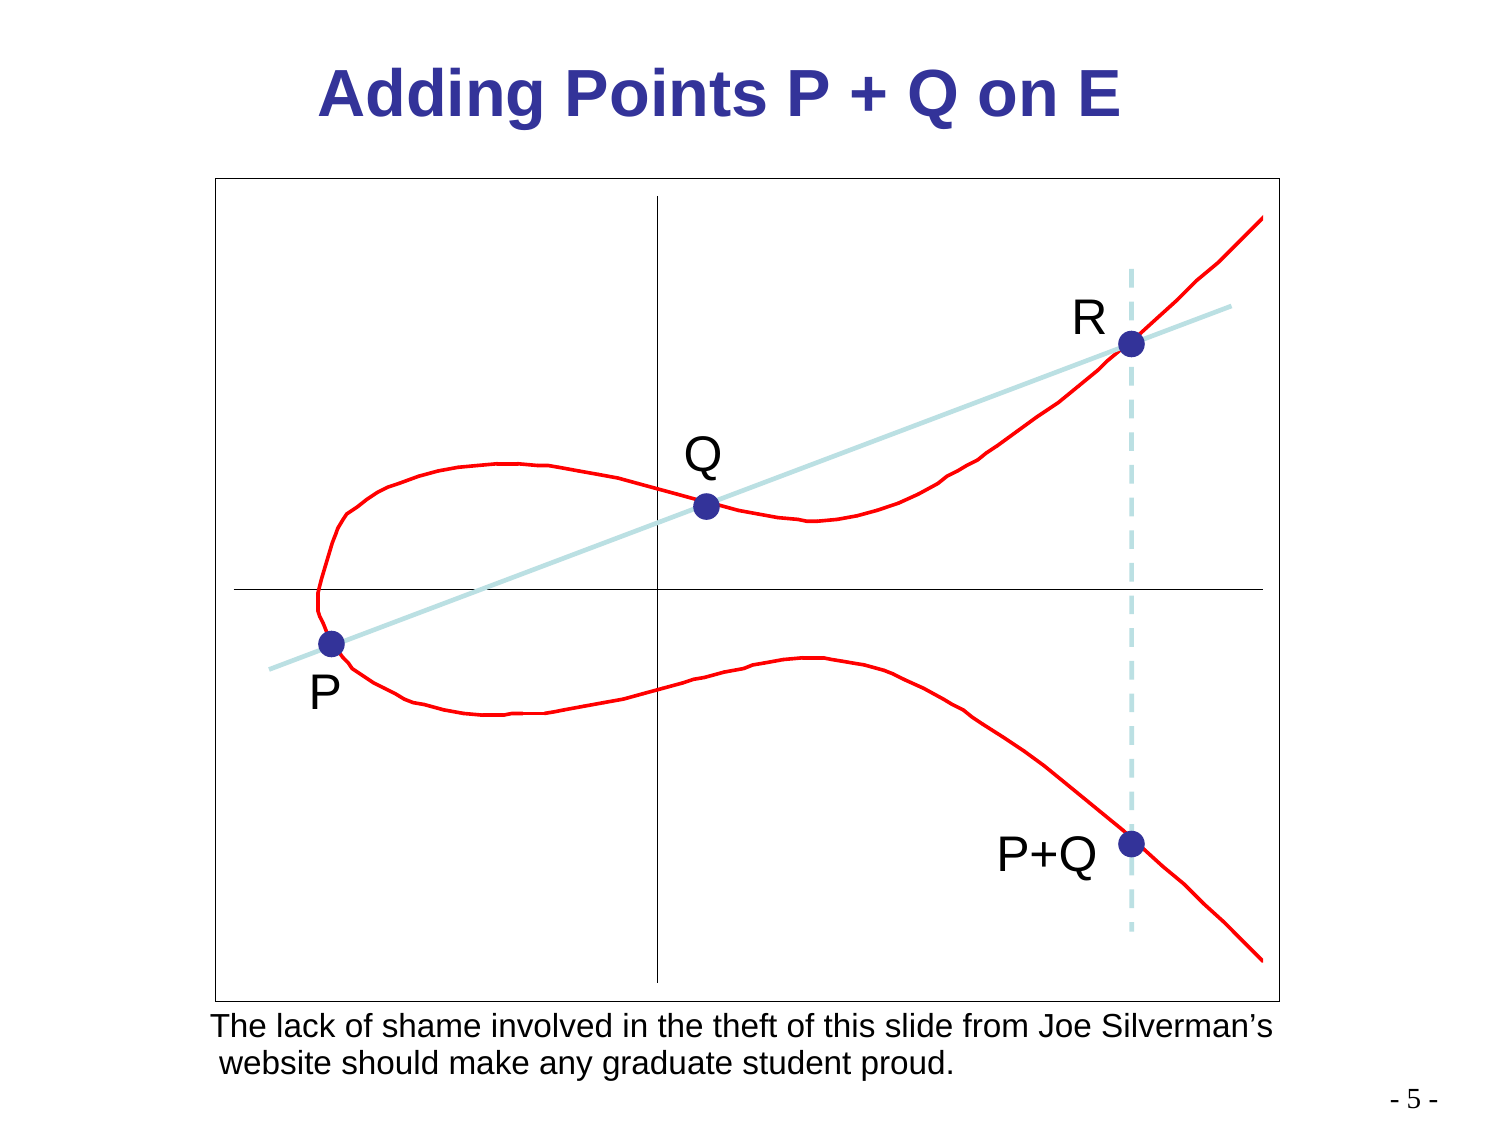

# Adding Points P + Q on E
R
Q
P
P+Q
The lack of shame involved in the theft of this slide from Joe Silverman’s
 website should make any graduate student proud.